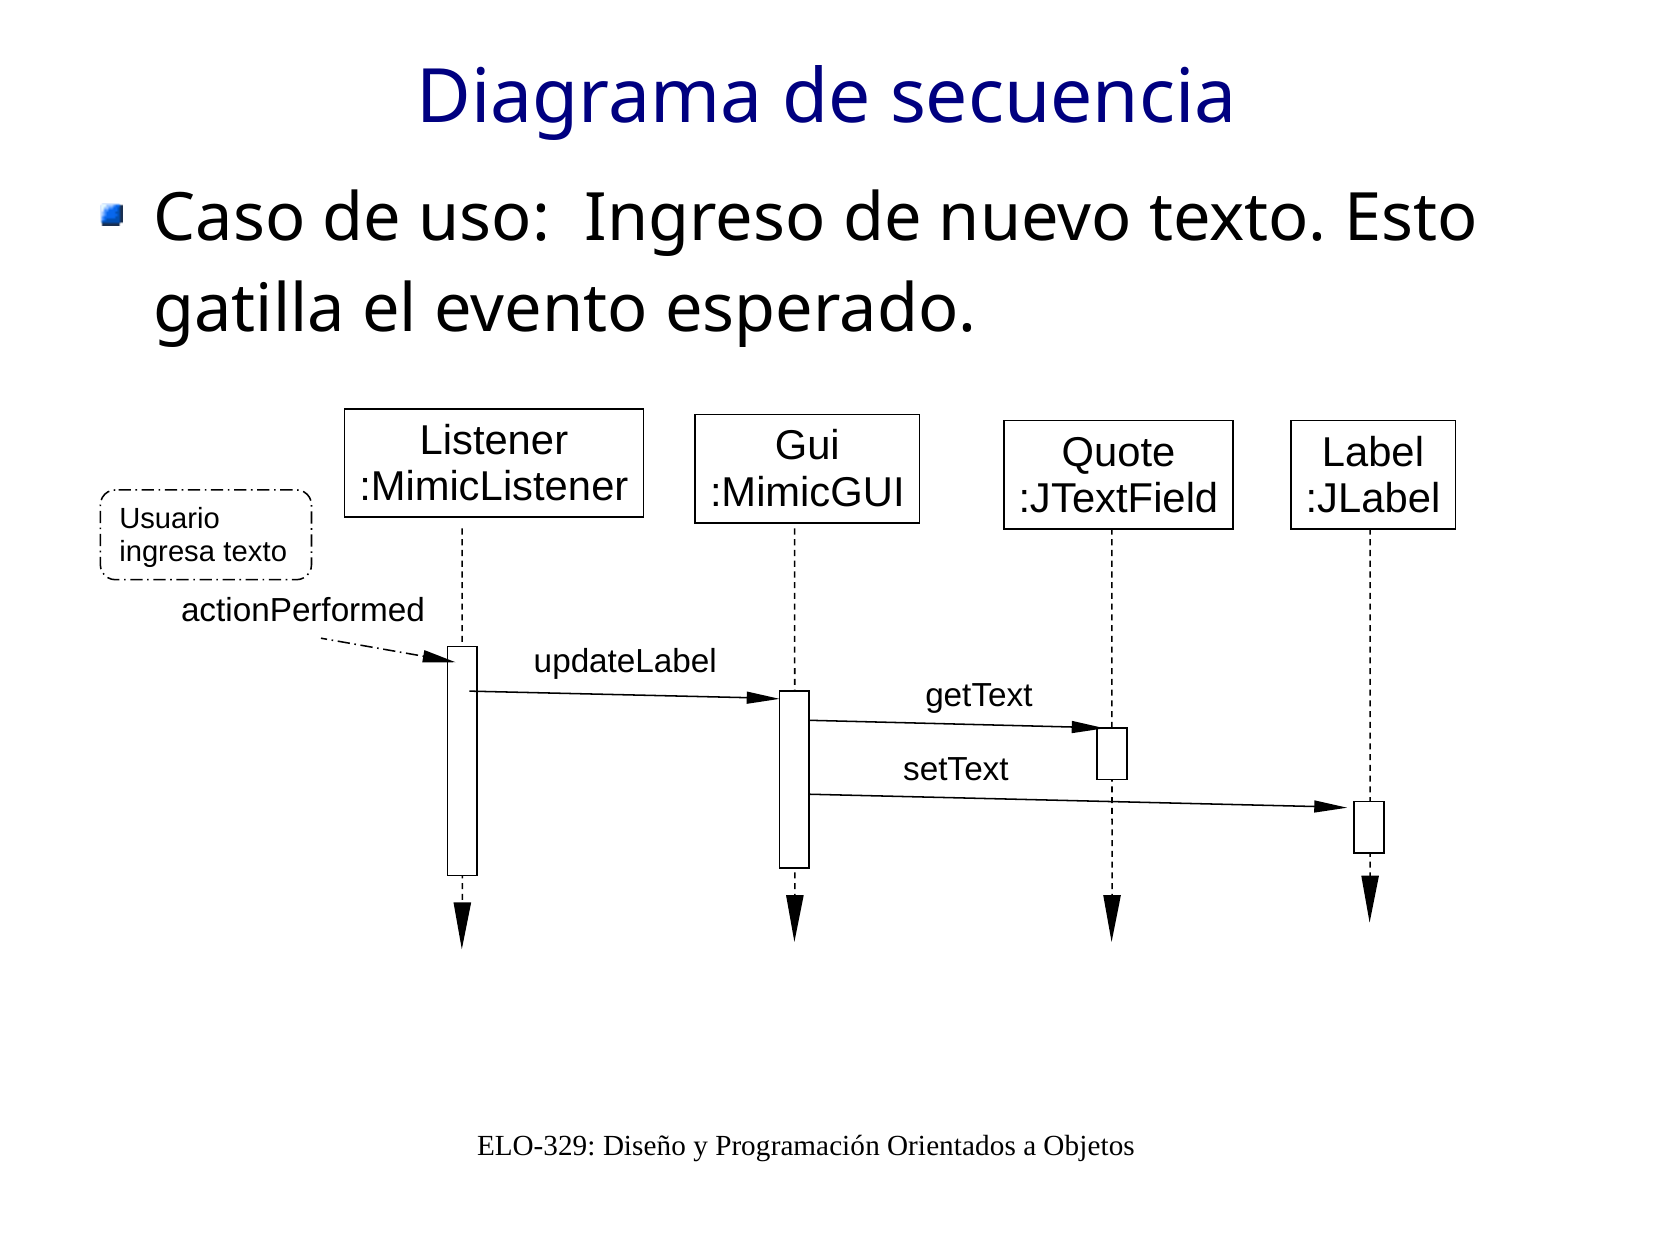

# Diagrama de secuencia
Caso de uso: Ingreso de nuevo texto. Esto gatilla el evento esperado.
Listener
:MimicListener
Gui
:MimicGUI
Quote
:JTextField
Label
:JLabel
Usuario
ingresa texto
actionPerformed
updateLabel
getText
setText